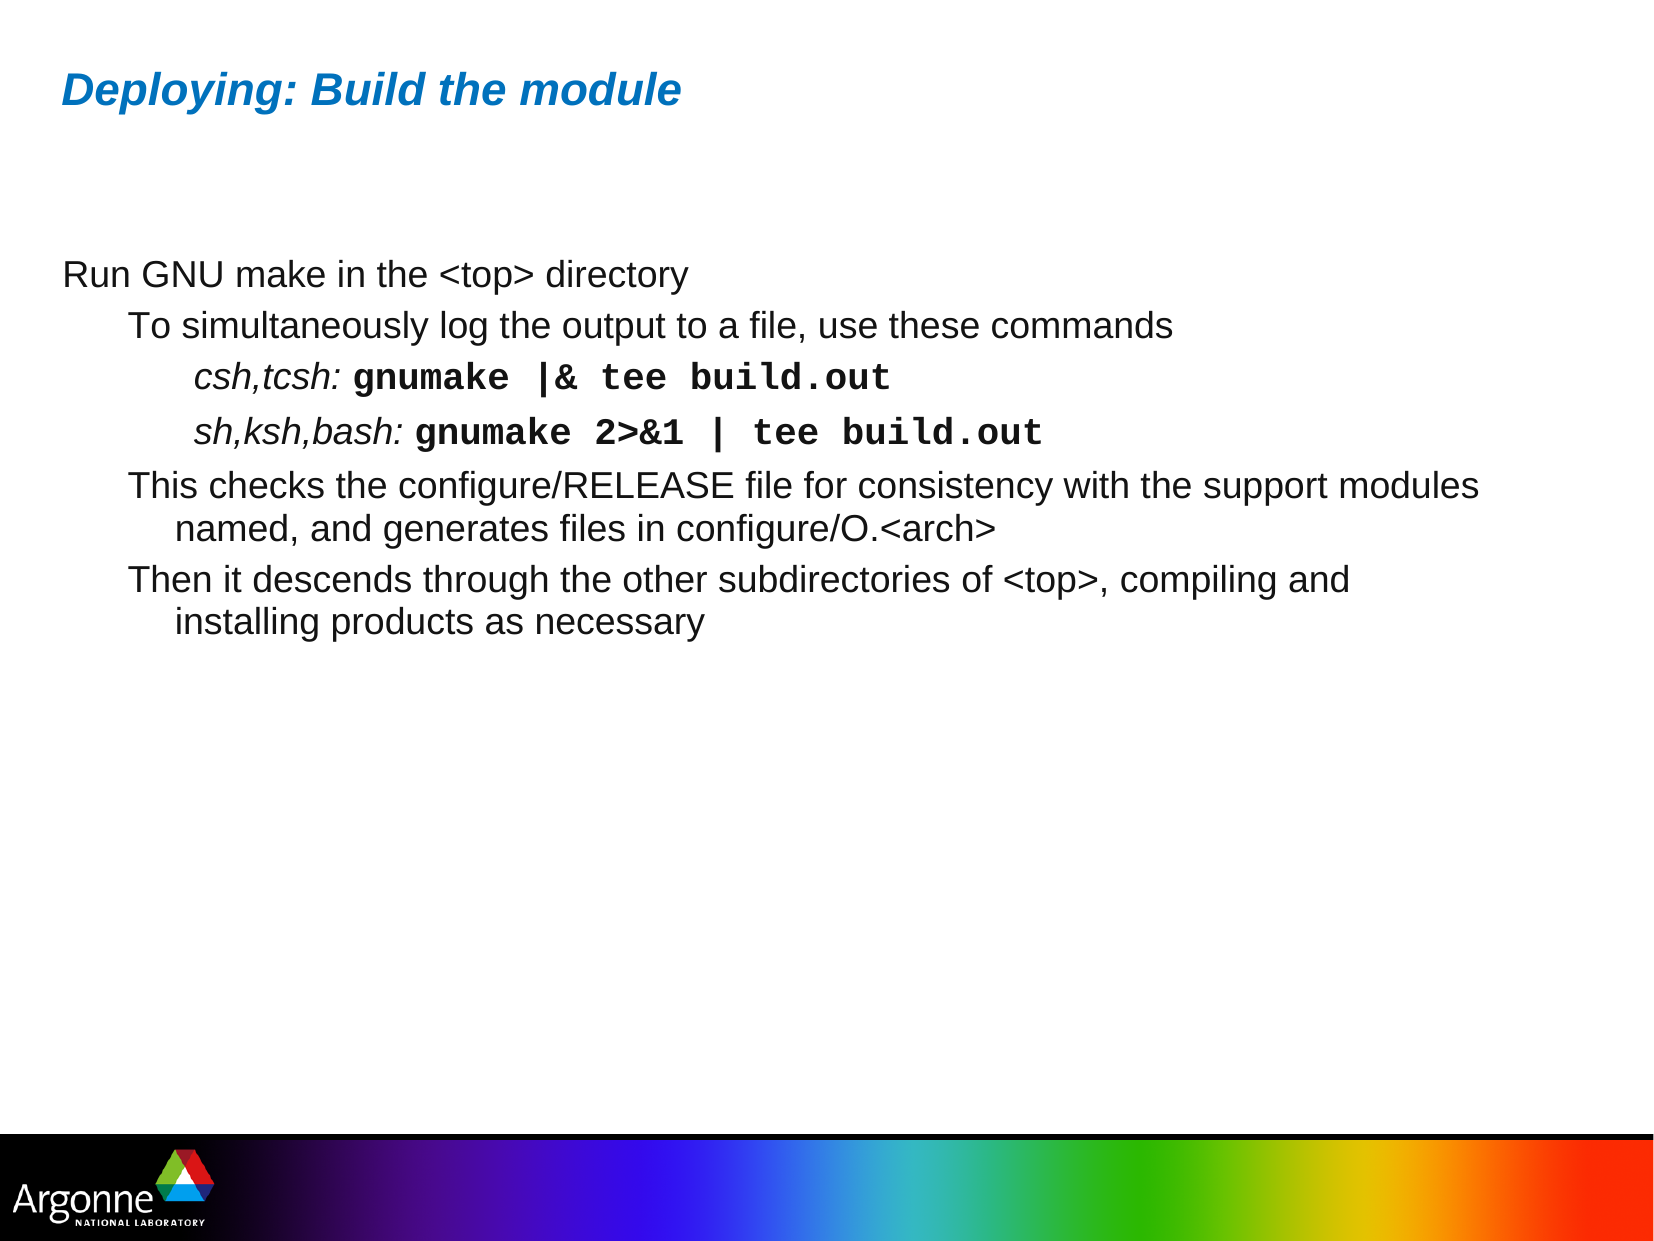

Deploying: Build the module
# Run GNU make in the <top> directory
To simultaneously log the output to a file, use these commands
csh,tcsh: gnumake |& tee build.out
sh,ksh,bash: gnumake 2>&1 | tee build.out
This checks the configure/RELEASE file for consistency with the support modules named, and generates files in configure/O.<arch>
Then it descends through the other subdirectories of <top>, compiling and installing products as necessary